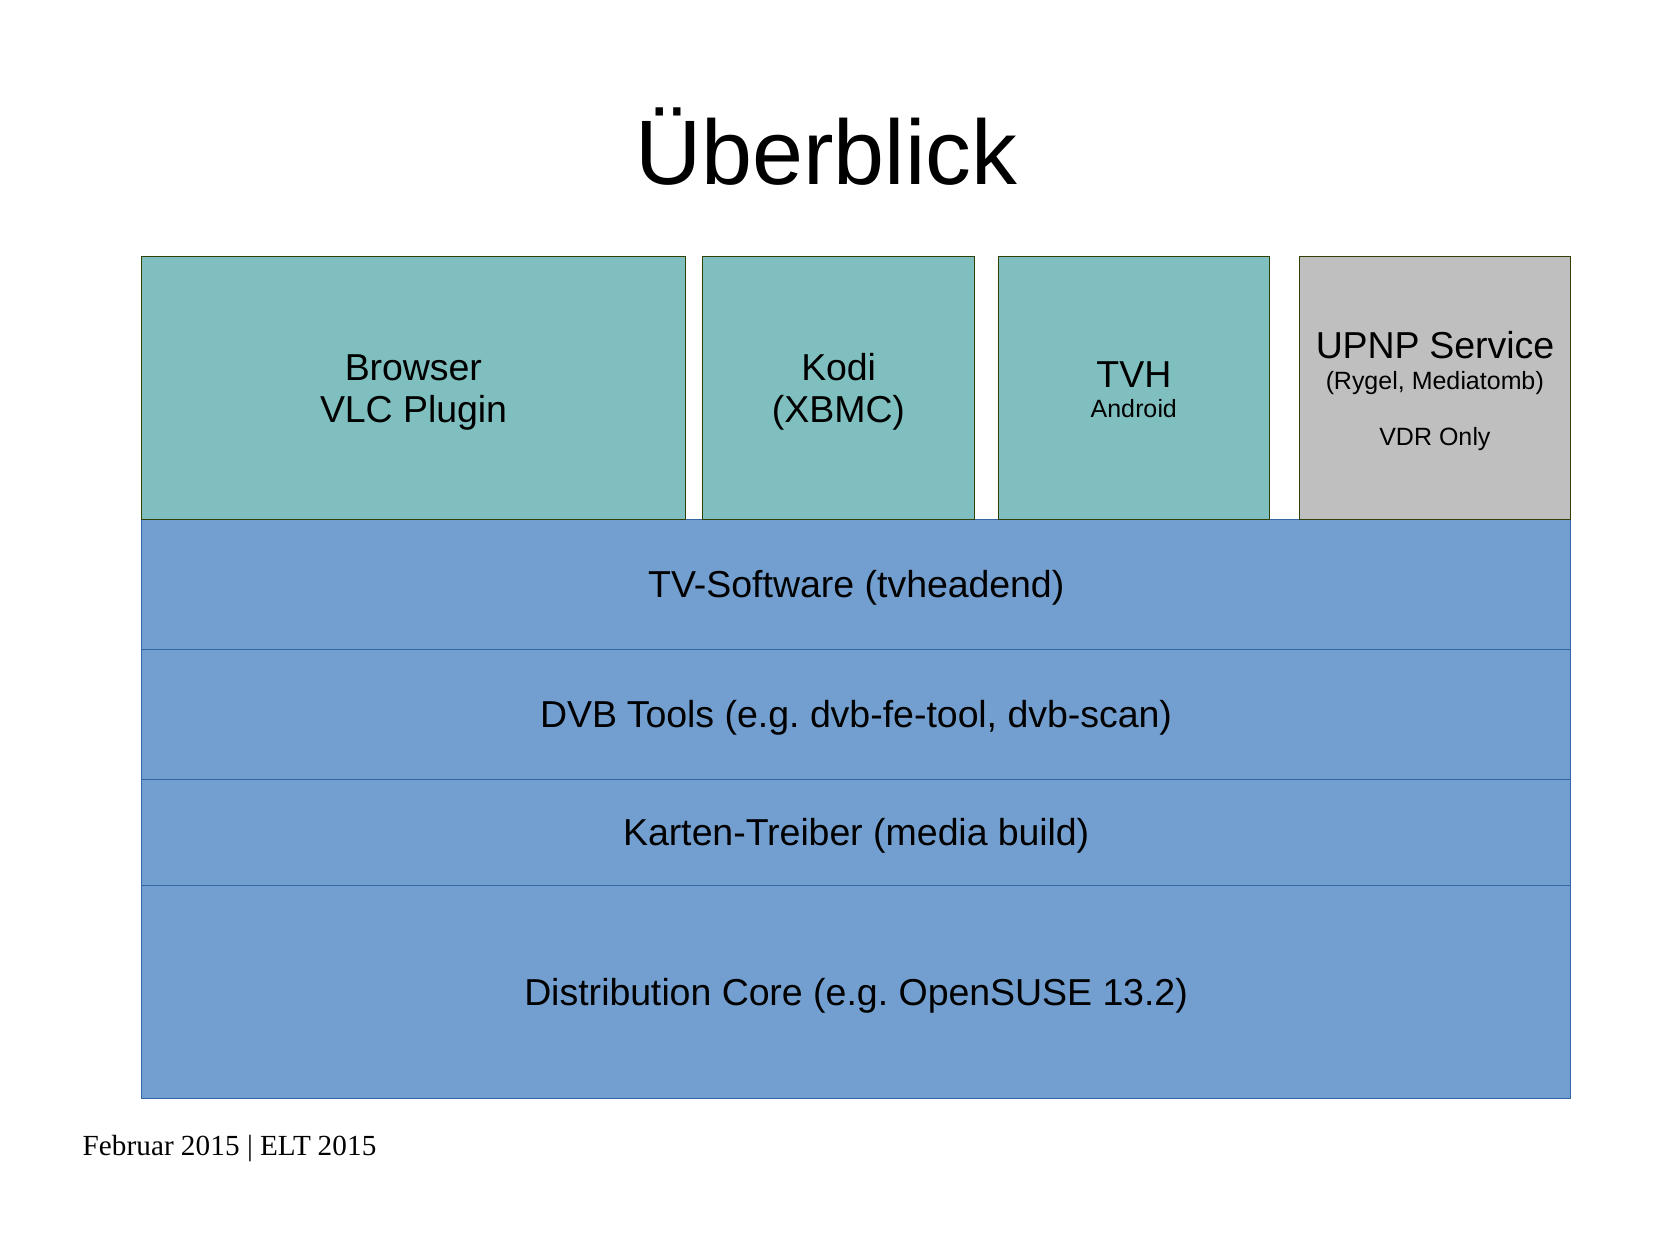

# Überblick
Browser
VLC Plugin
Kodi
(XBMC)
TVH
Android
UPNP Service
(Rygel, Mediatomb)
VDR Only
TV-Software (tvheadend)
DVB Tools (e.g. dvb-fe-tool, dvb-scan)
Karten-Treiber (media build)
Distribution Core (e.g. OpenSUSE 13.2)